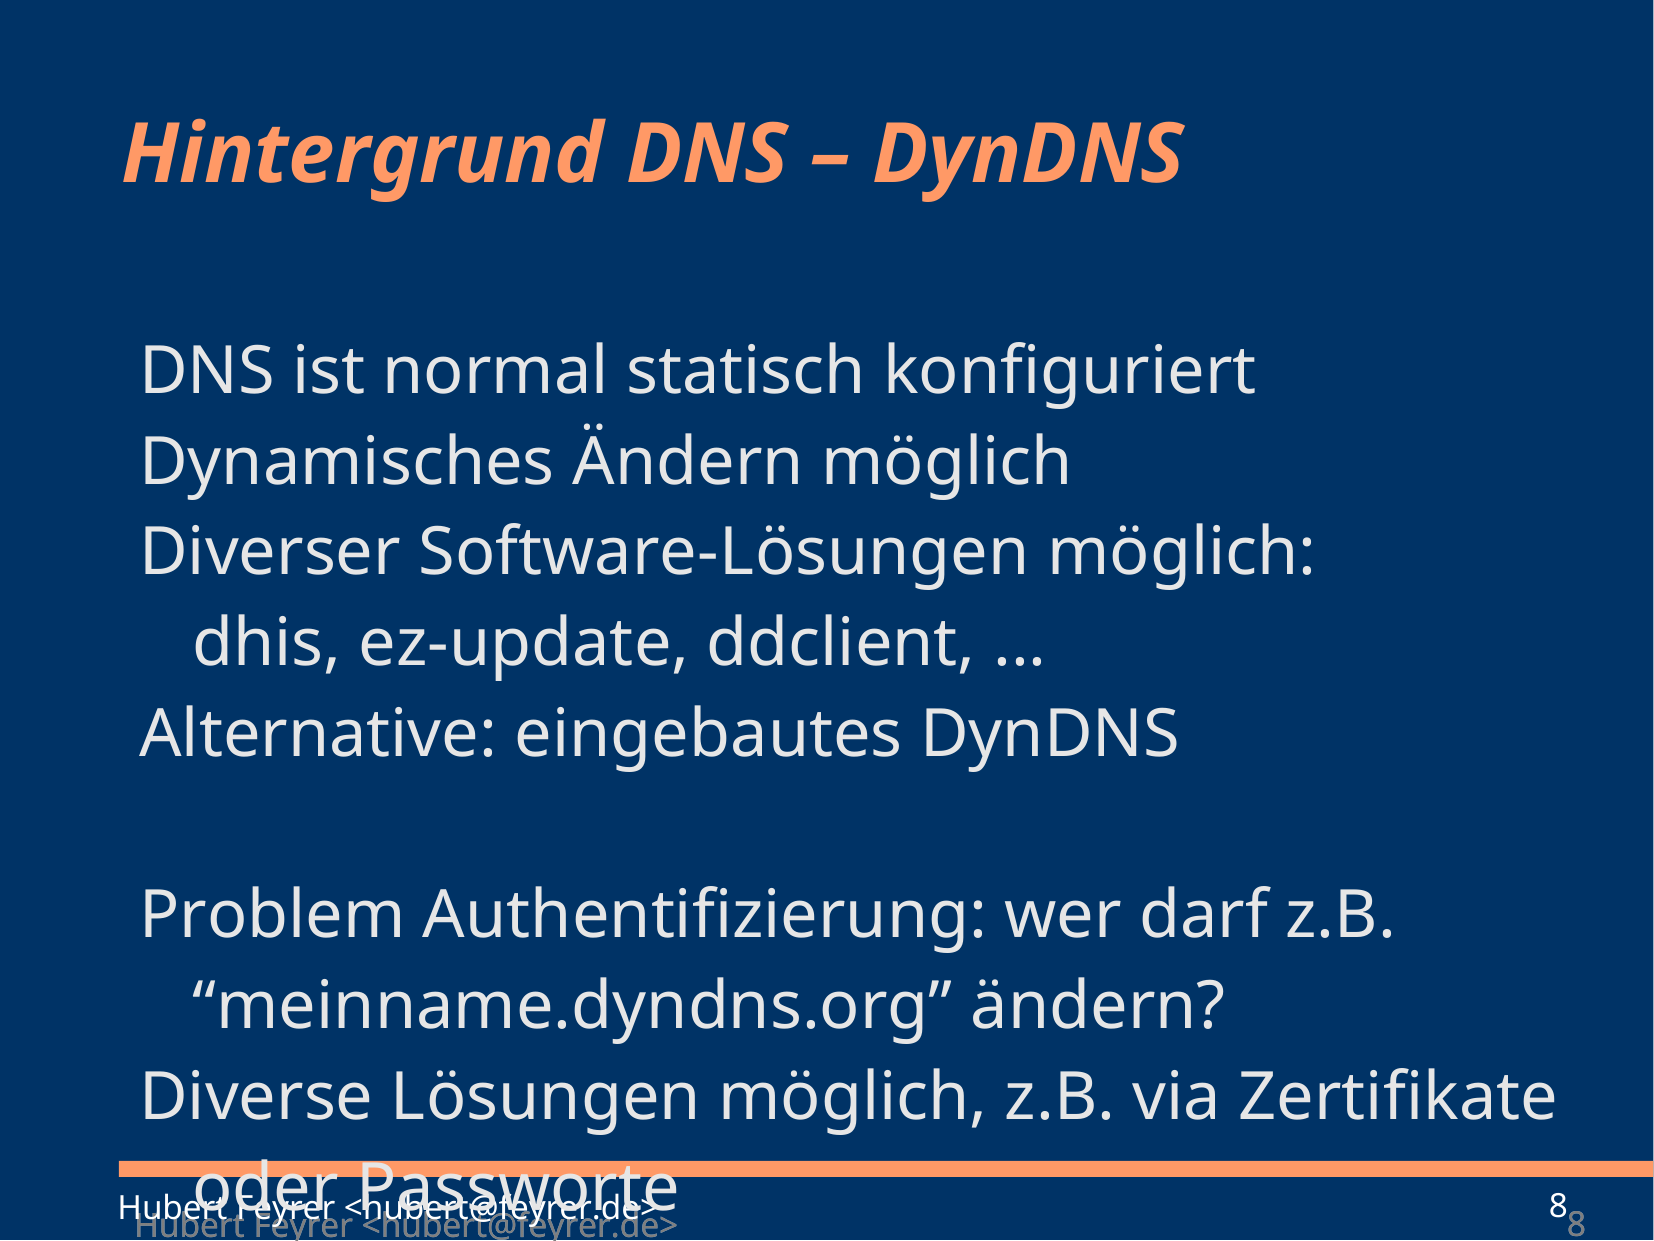

# Hintergrund DNS – DynDNS
DNS ist normal statisch konfiguriert
Dynamisches Ändern möglich
Diverser Software-Lösungen möglich:
dhis, ez-update, ddclient, ...
Alternative: eingebautes DynDNS
Problem Authentifizierung: wer darf z.B. “meinname.dyndns.org” ändern?
Diverse Lösungen möglich, z.B. via Zertifikate oder Passworte